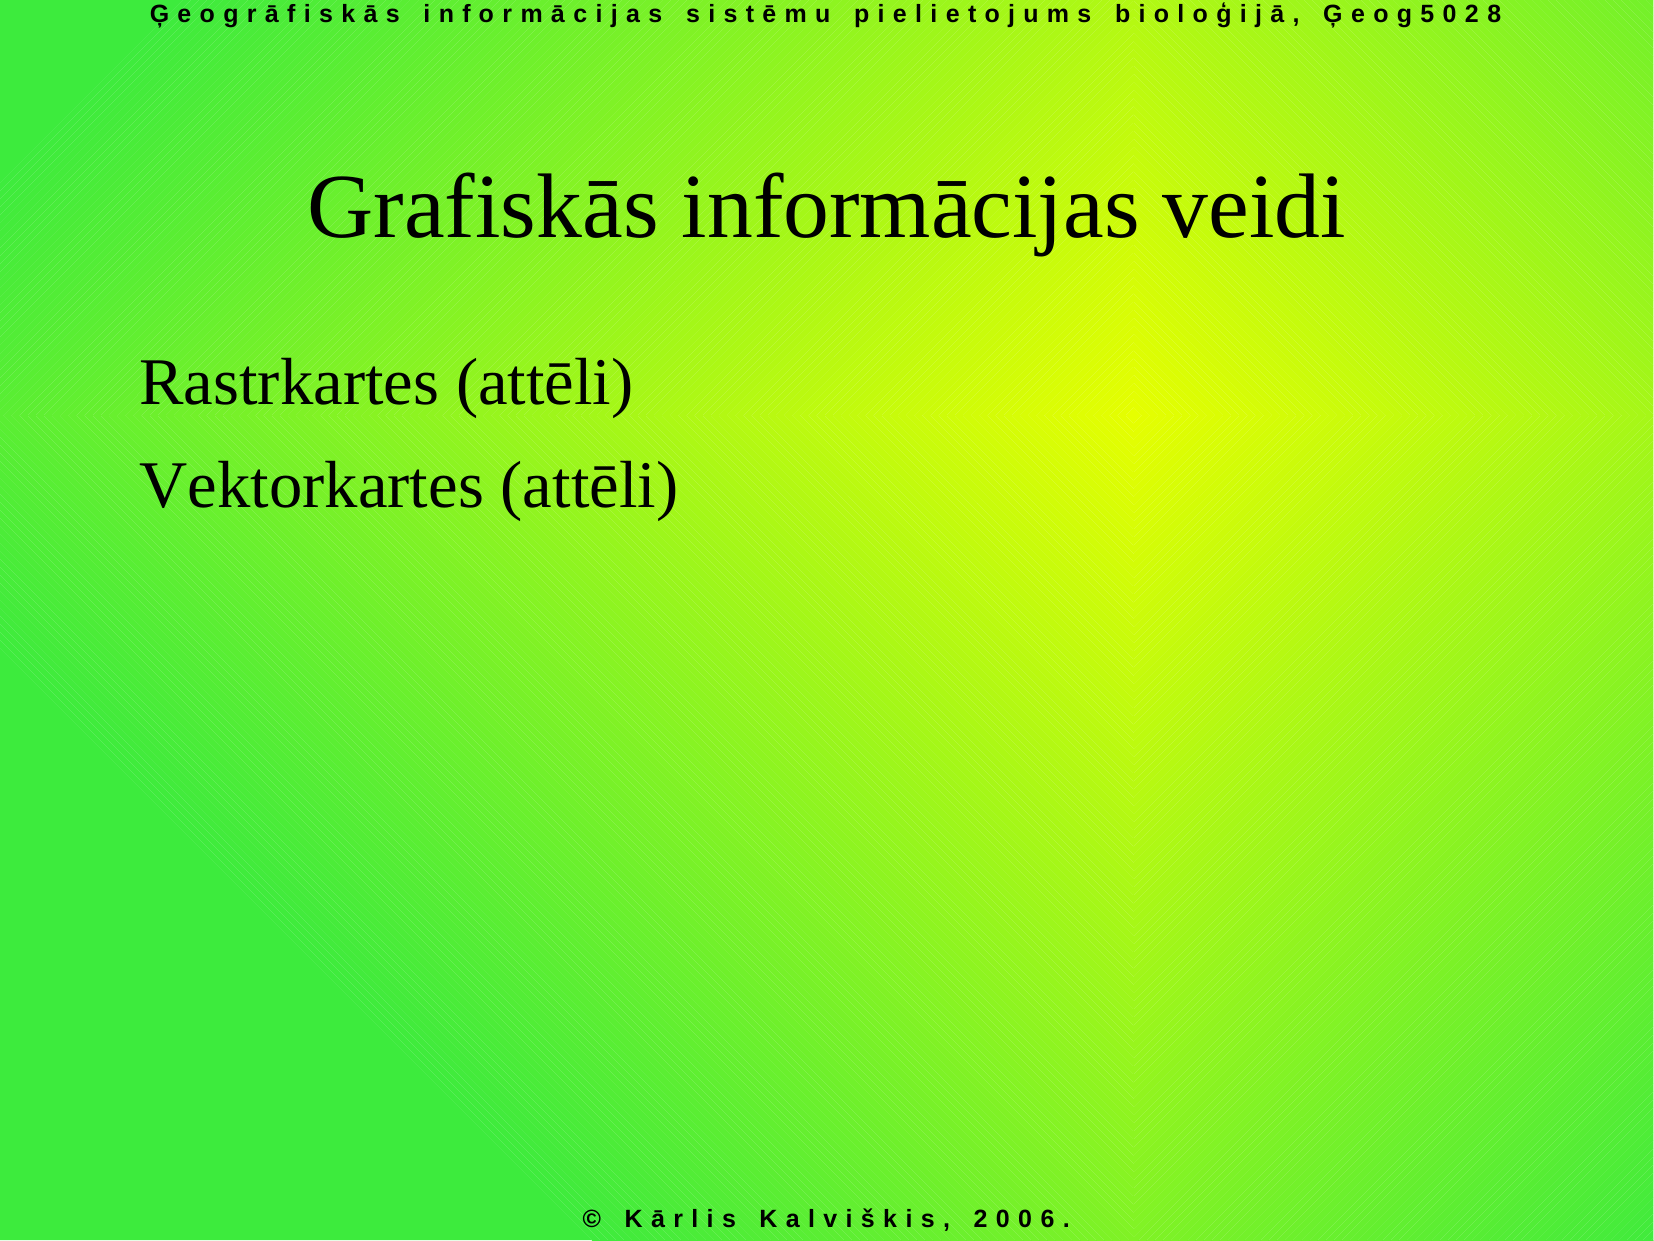

# Grafiskās informācijas veidi
Rastrkartes (attēli)
Vektorkartes (attēli)